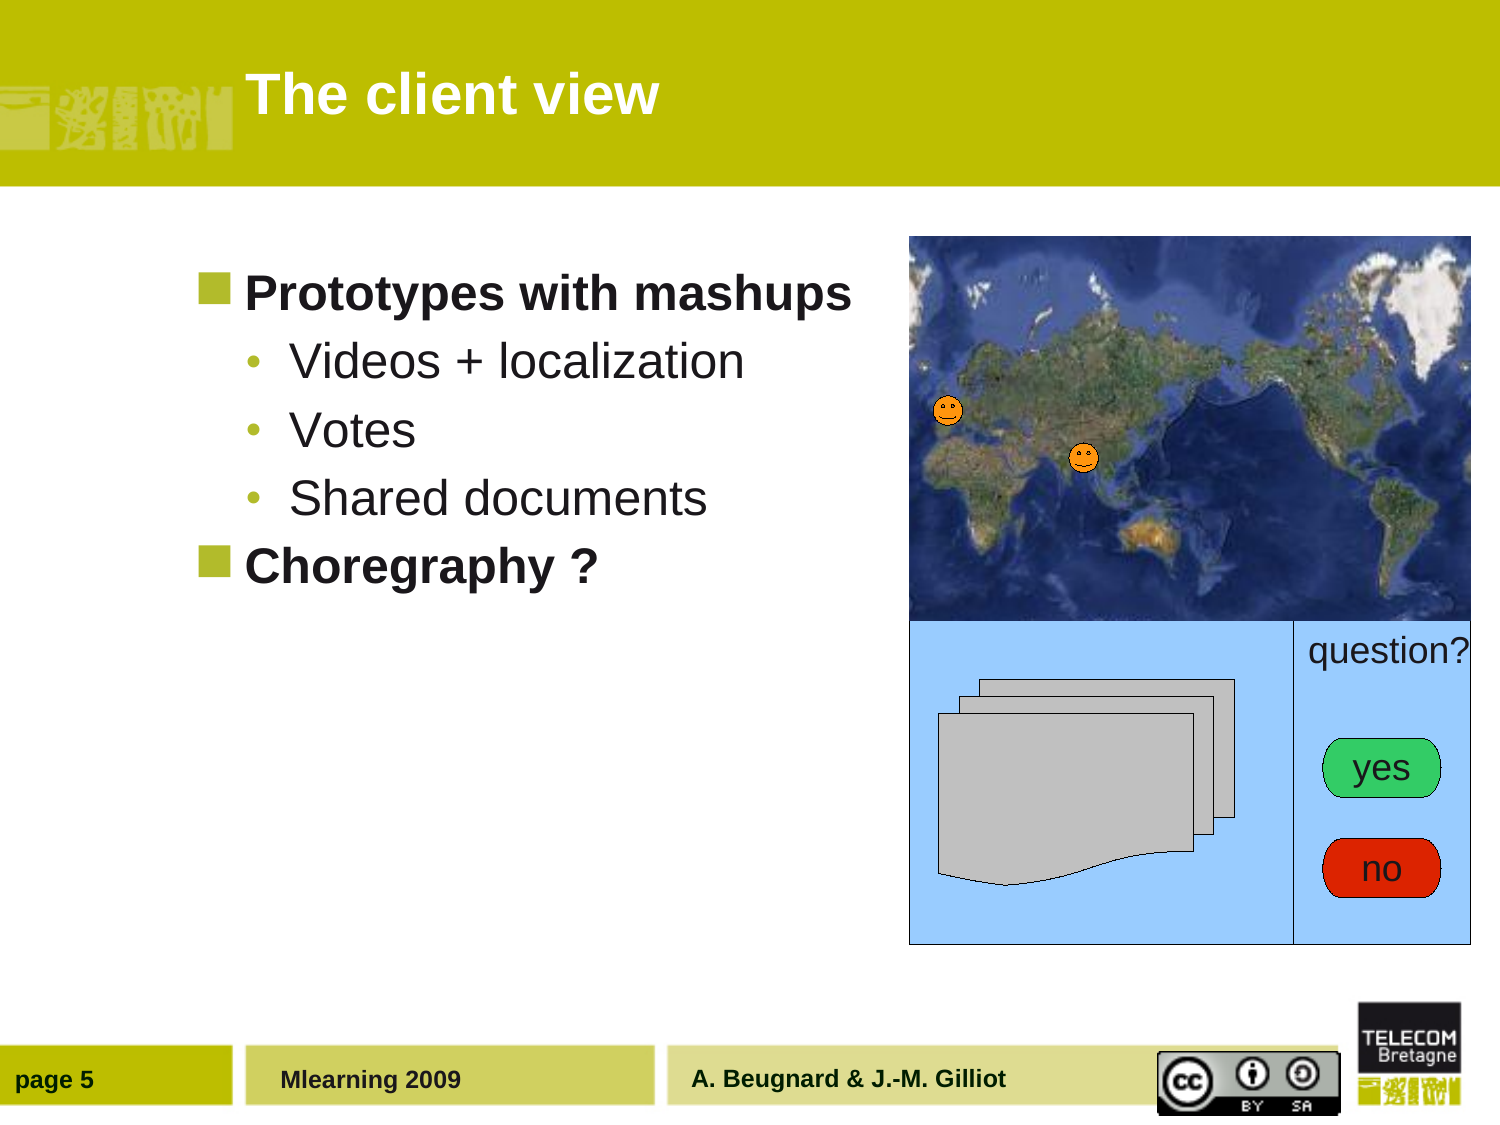

# The client view
Prototypes with mashups
Videos + localization
Votes
Shared documents
Choregraphy ?
@Paris		@New Dehli
question?
yes
no
5